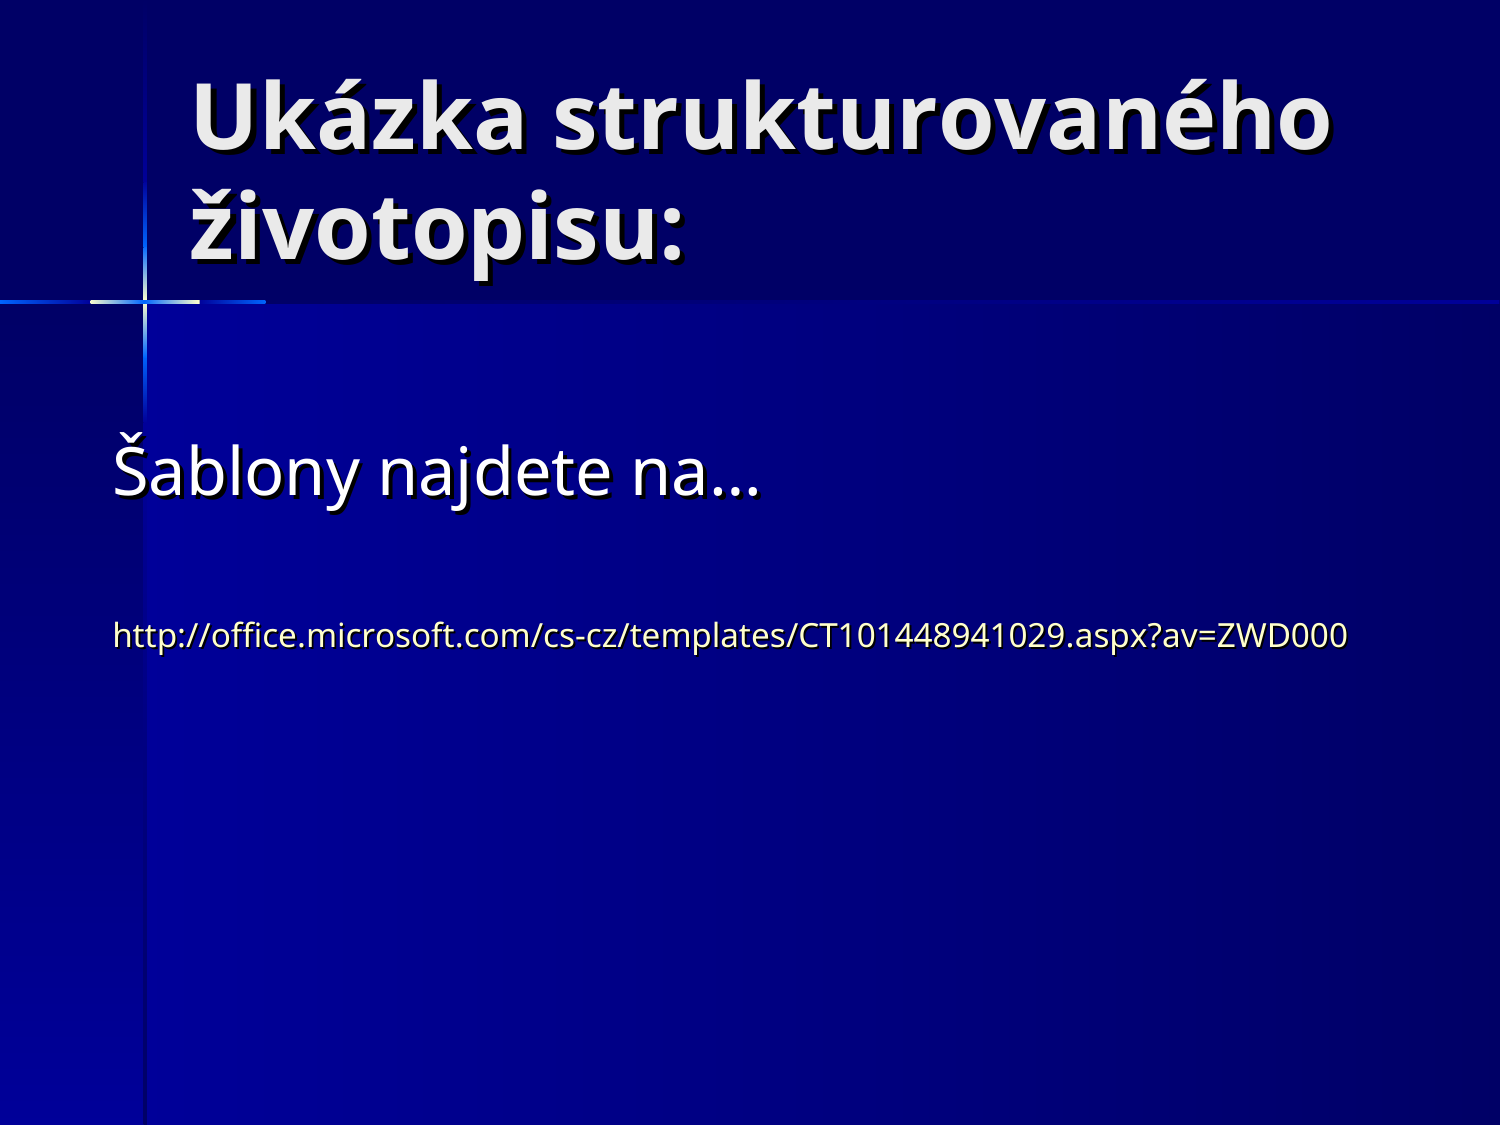

# Ukázka strukturovaného životopisu:
	Šablony najdete na…
	http://office.microsoft.com/cs-cz/templates/CT101448941029.aspx?av=ZWD000